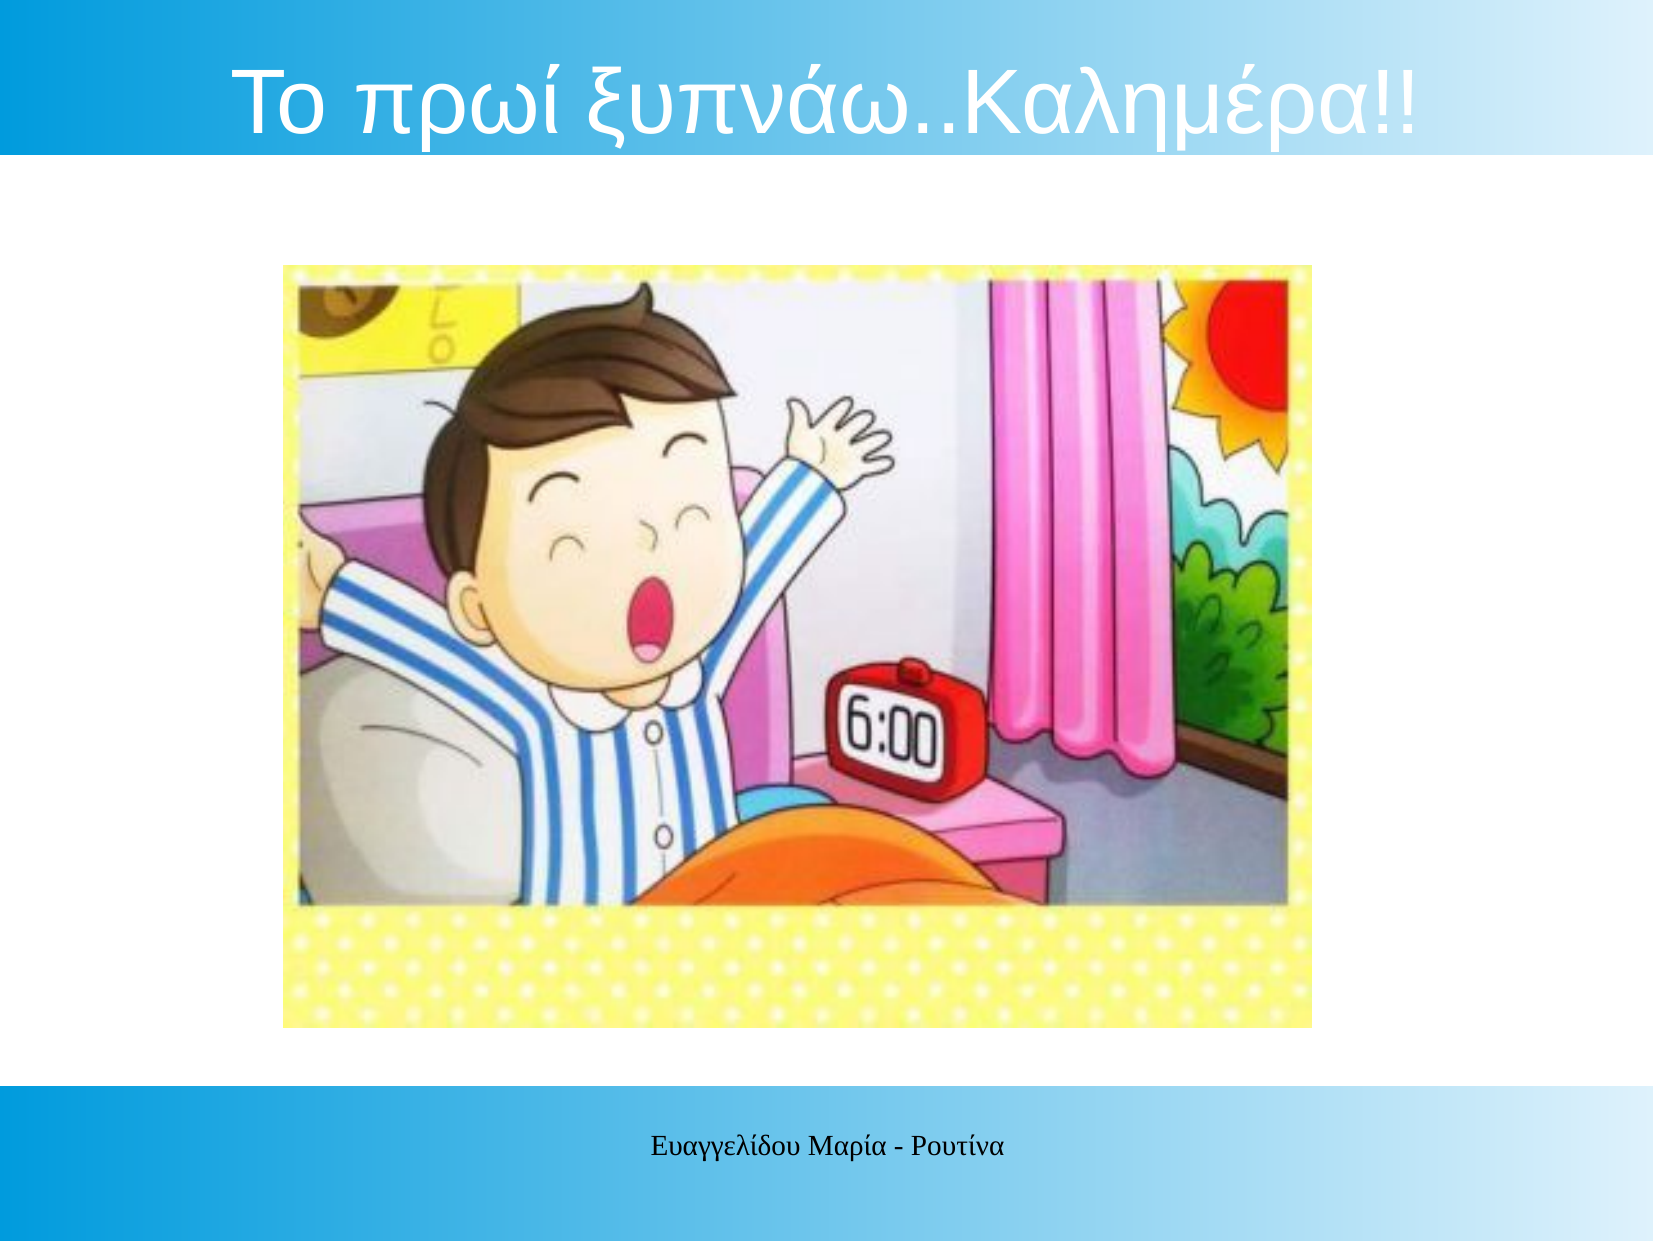

# Το πρωί ξυπνάω..Καλημέρα!!
Ευαγγελίδου Μαρία - Ρουτίνα